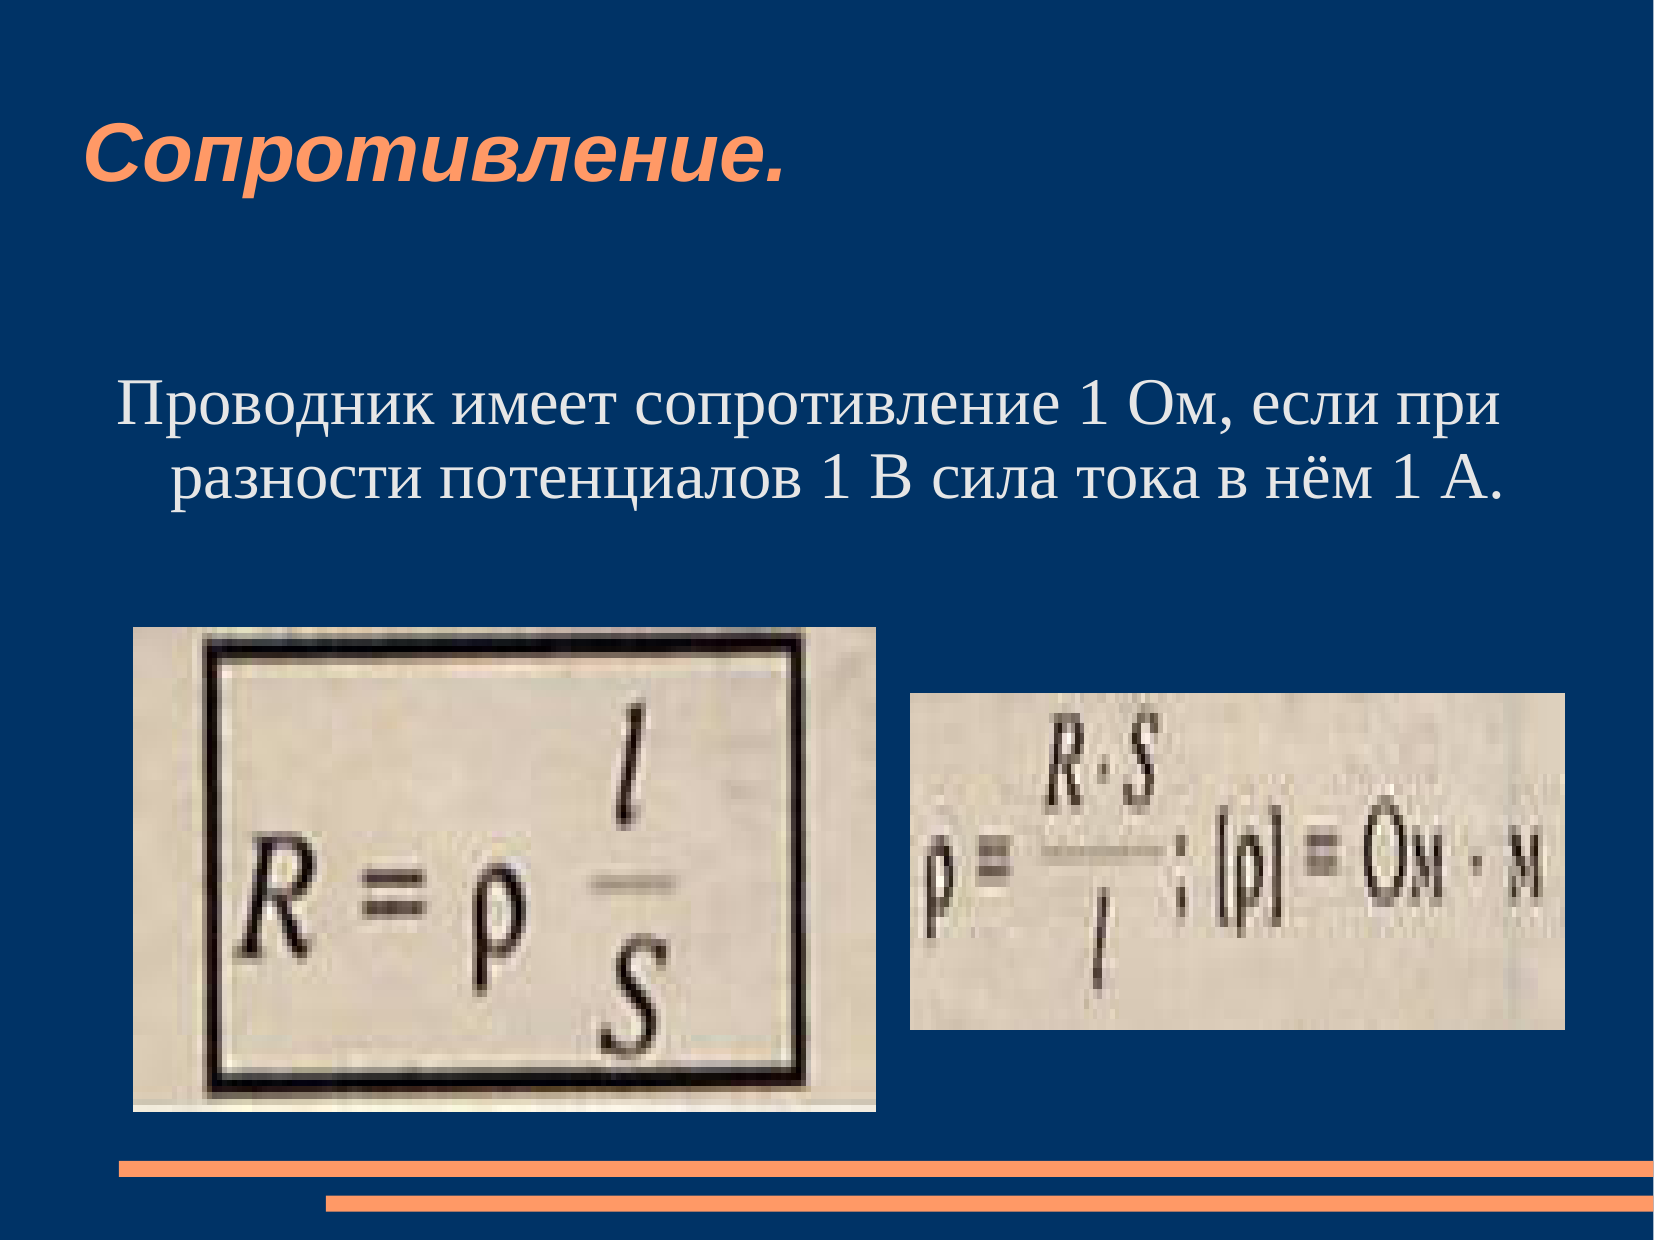

# Сопротивление.
Проводник имеет сопротивление 1 Ом, если при разности потенциалов 1 В сила тока в нём 1 А.